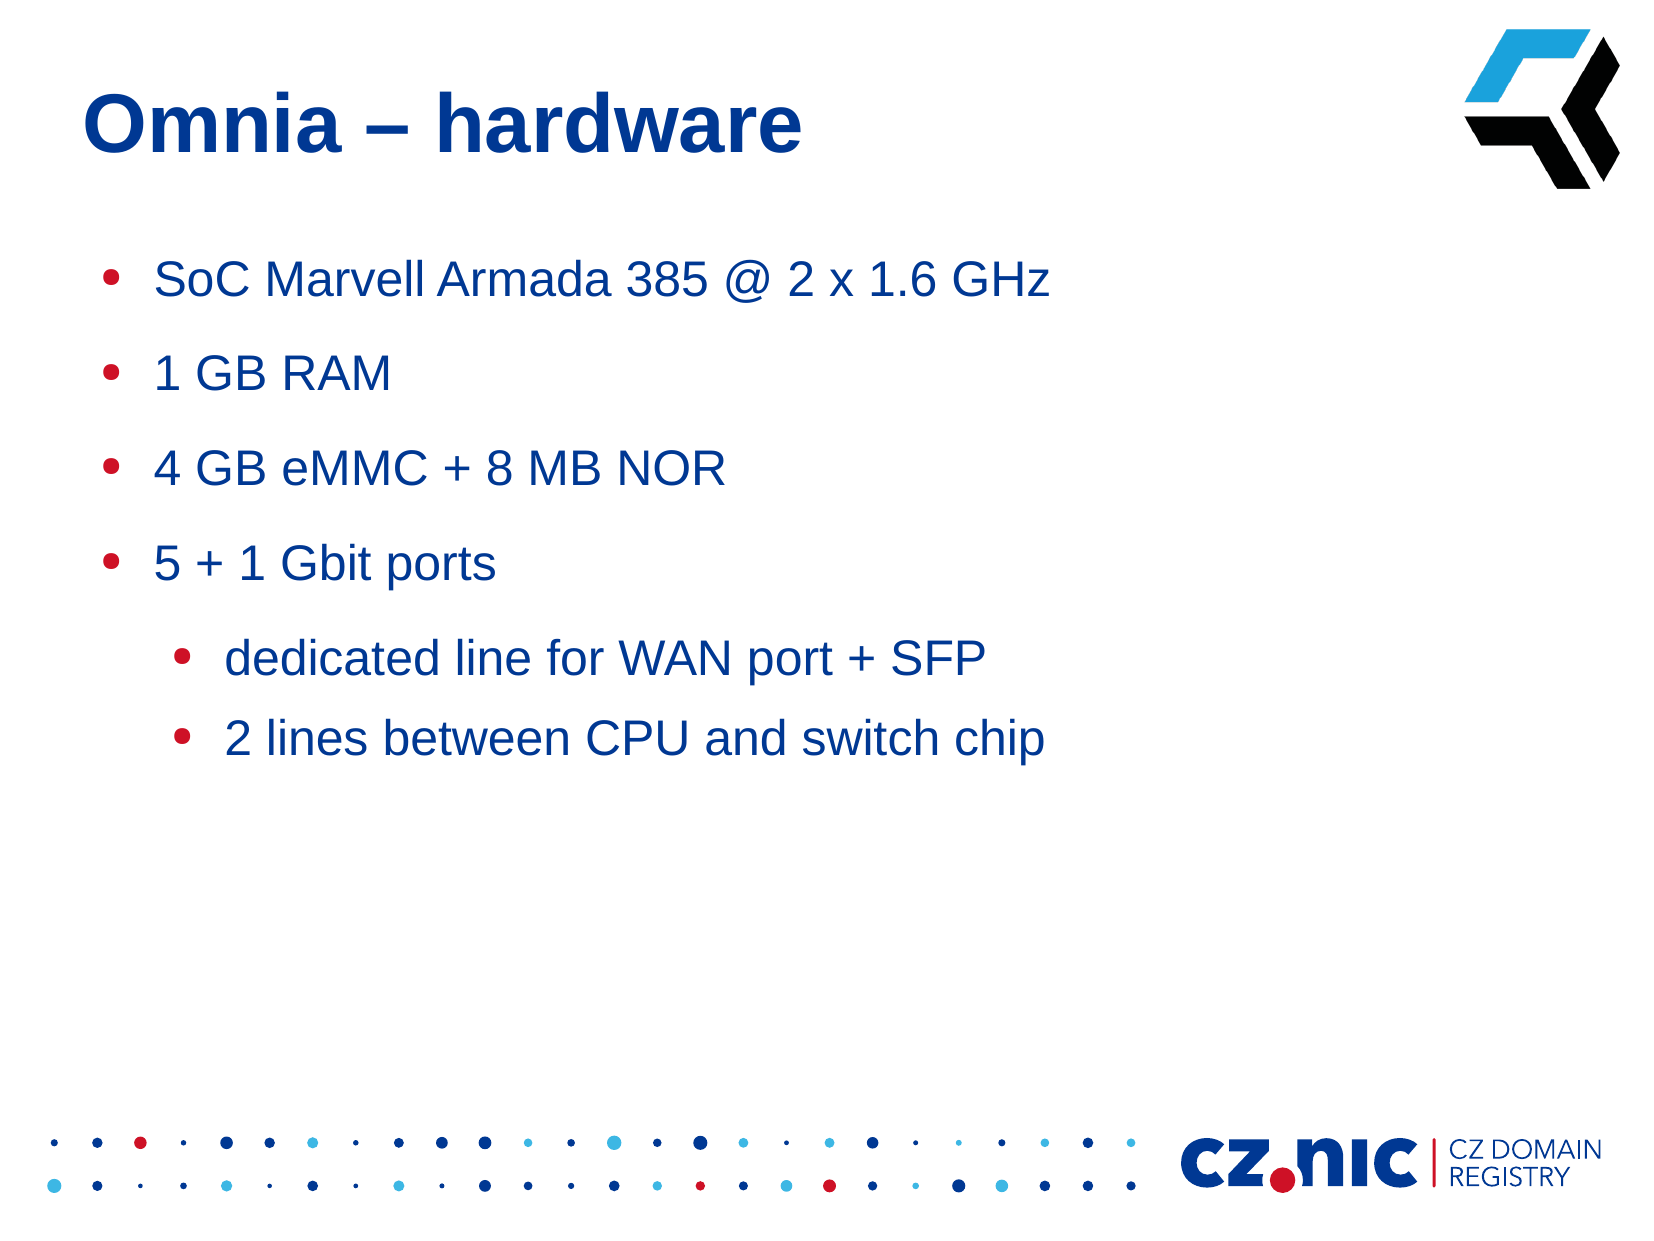

# Omnia – hardware
SoC Marvell Armada 385 @ 2 x 1.6 GHz
1 GB RAM
4 GB eMMC + 8 MB NOR
5 + 1 Gbit ports
dedicated line for WAN port + SFP
2 lines between CPU and switch chip